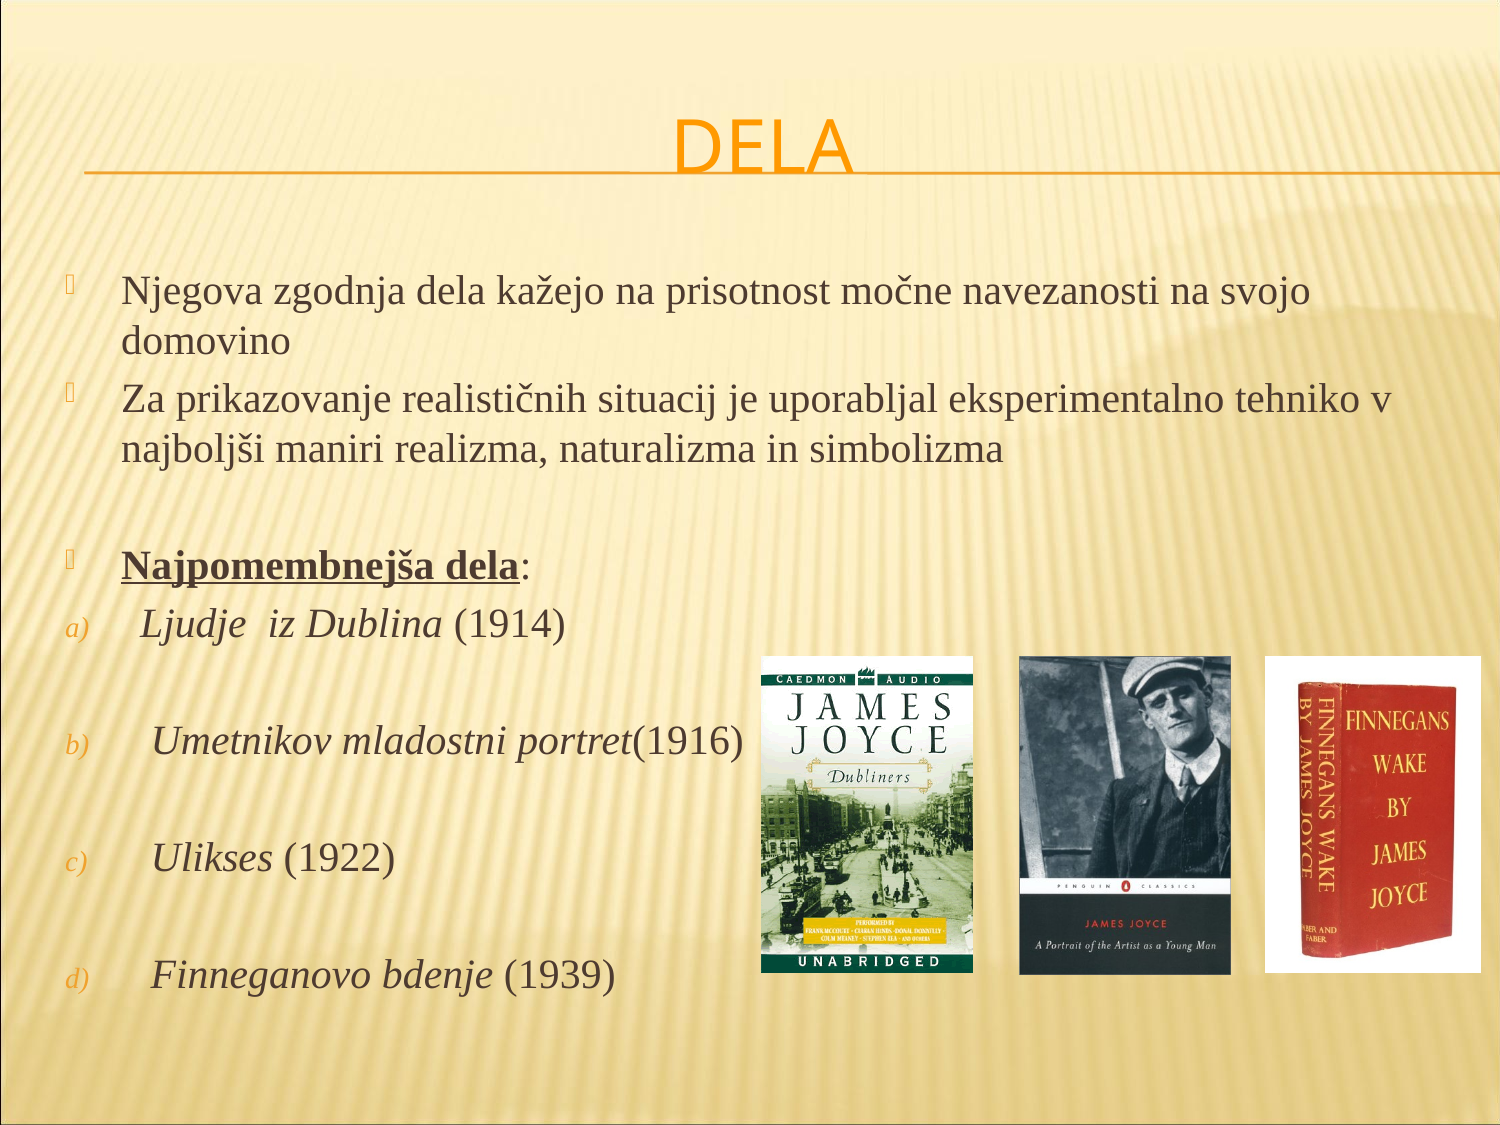

# DELa
Njegova zgodnja dela kažejo na prisotnost močne navezanosti na svojo domovino
Za prikazovanje realističnih situacij je uporabljal eksperimentalno tehniko v najboljši maniri realizma, naturalizma in simbolizma
Najpomembnejša dela:
Ljudje iz Dublina (1914)
 Umetnikov mladostni portret(1916)
 Ulikses (1922)
 Finneganovo bdenje (1939)